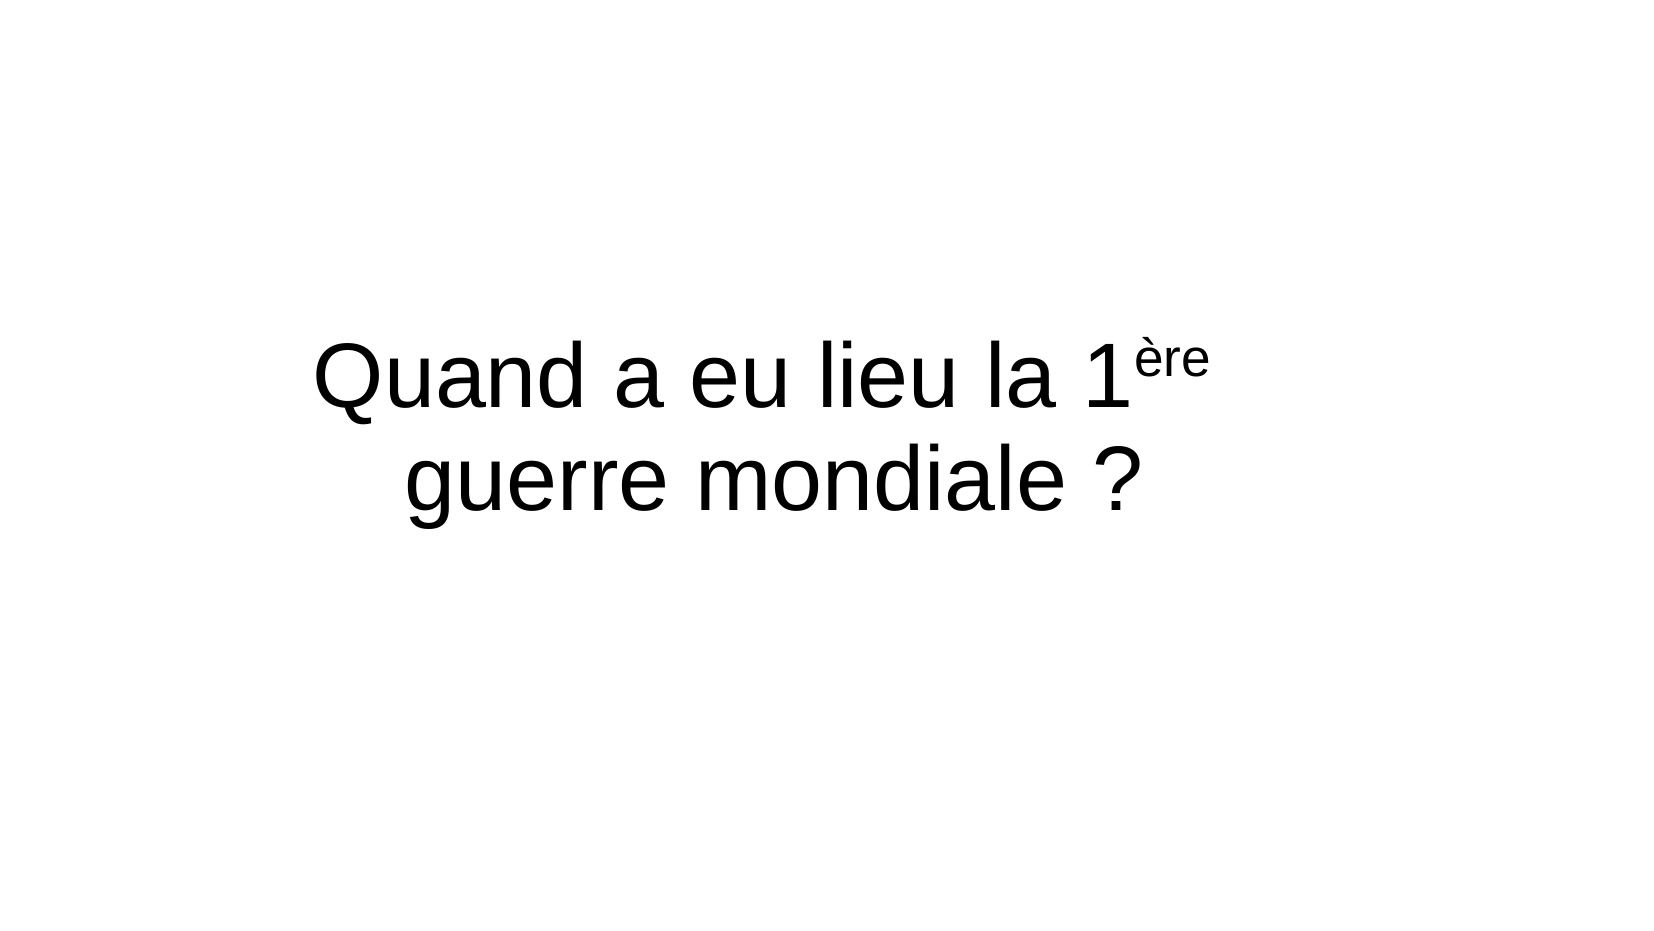

# Quand a eu lieu la 1ère guerre mondiale ?